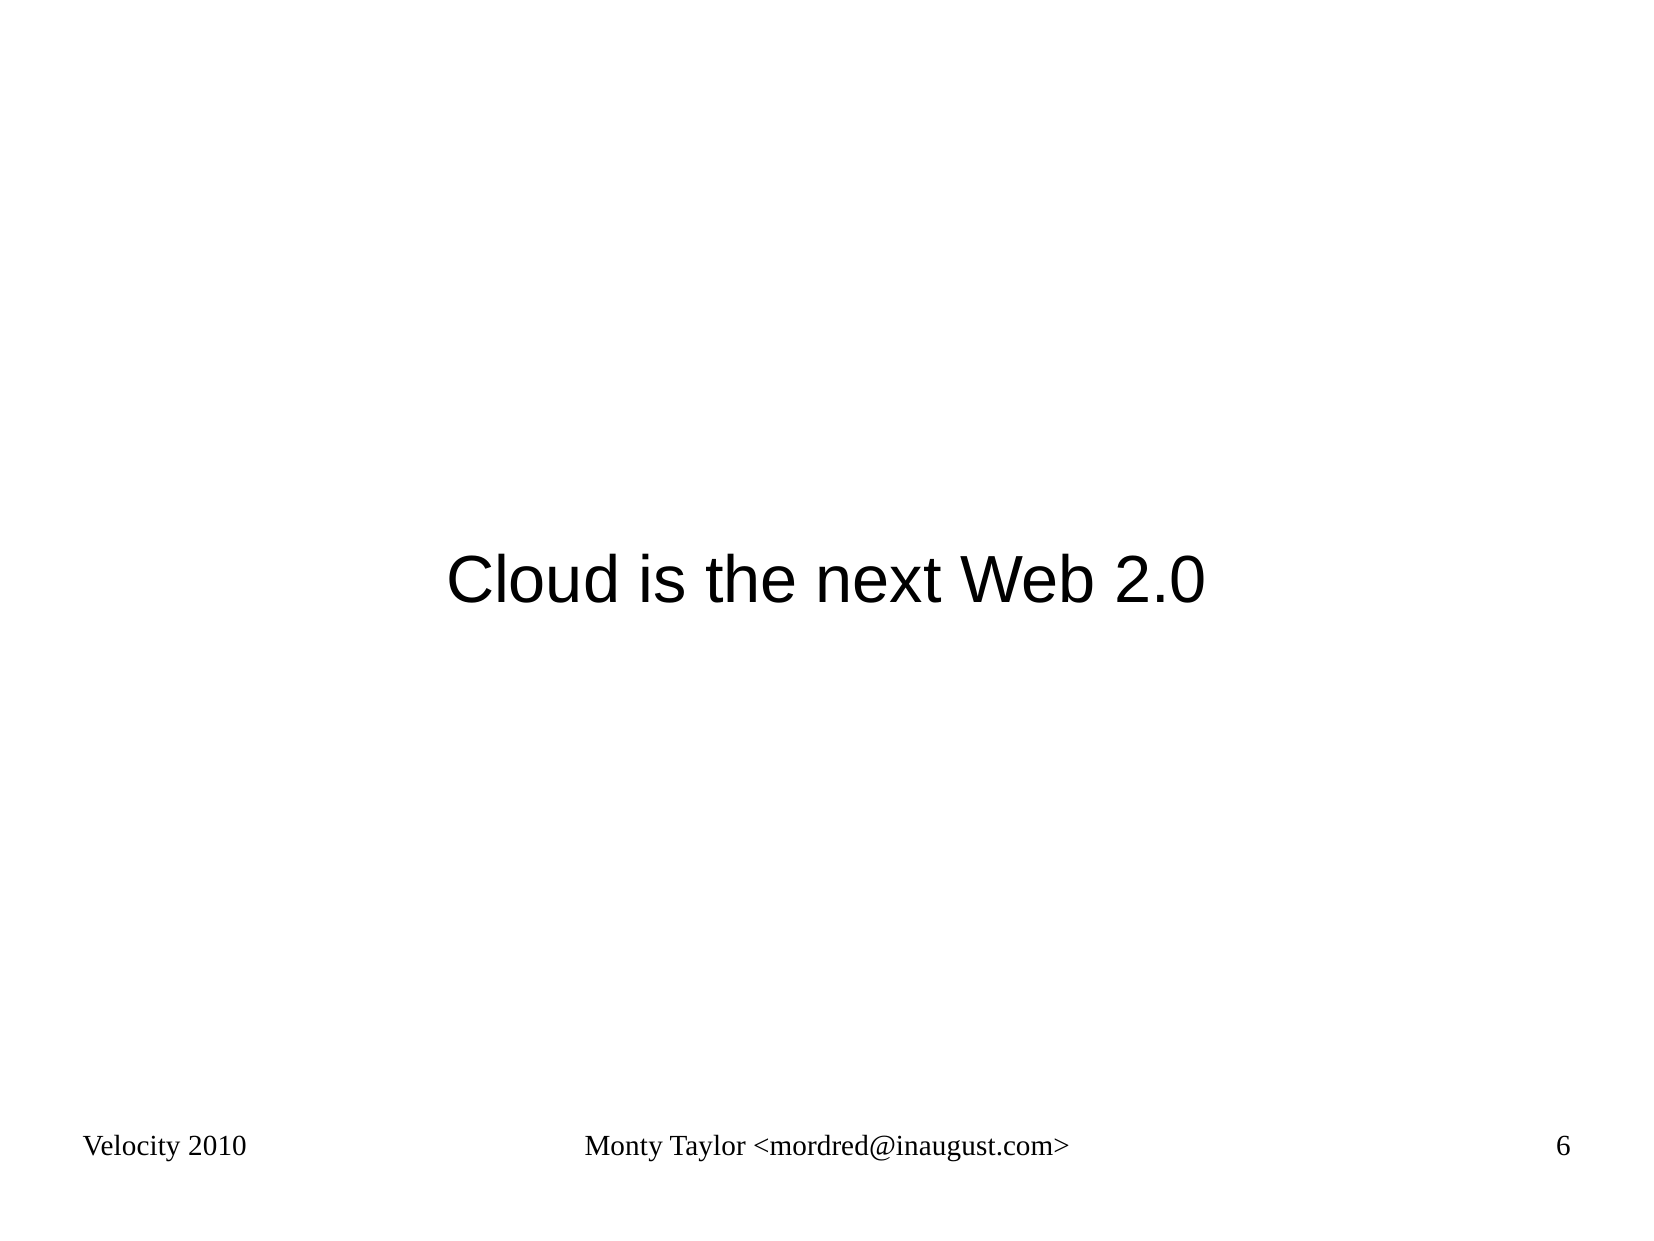

# Cloud is the next Web 2.0
Velocity 2010
Monty Taylor <mordred@inaugust.com>
6